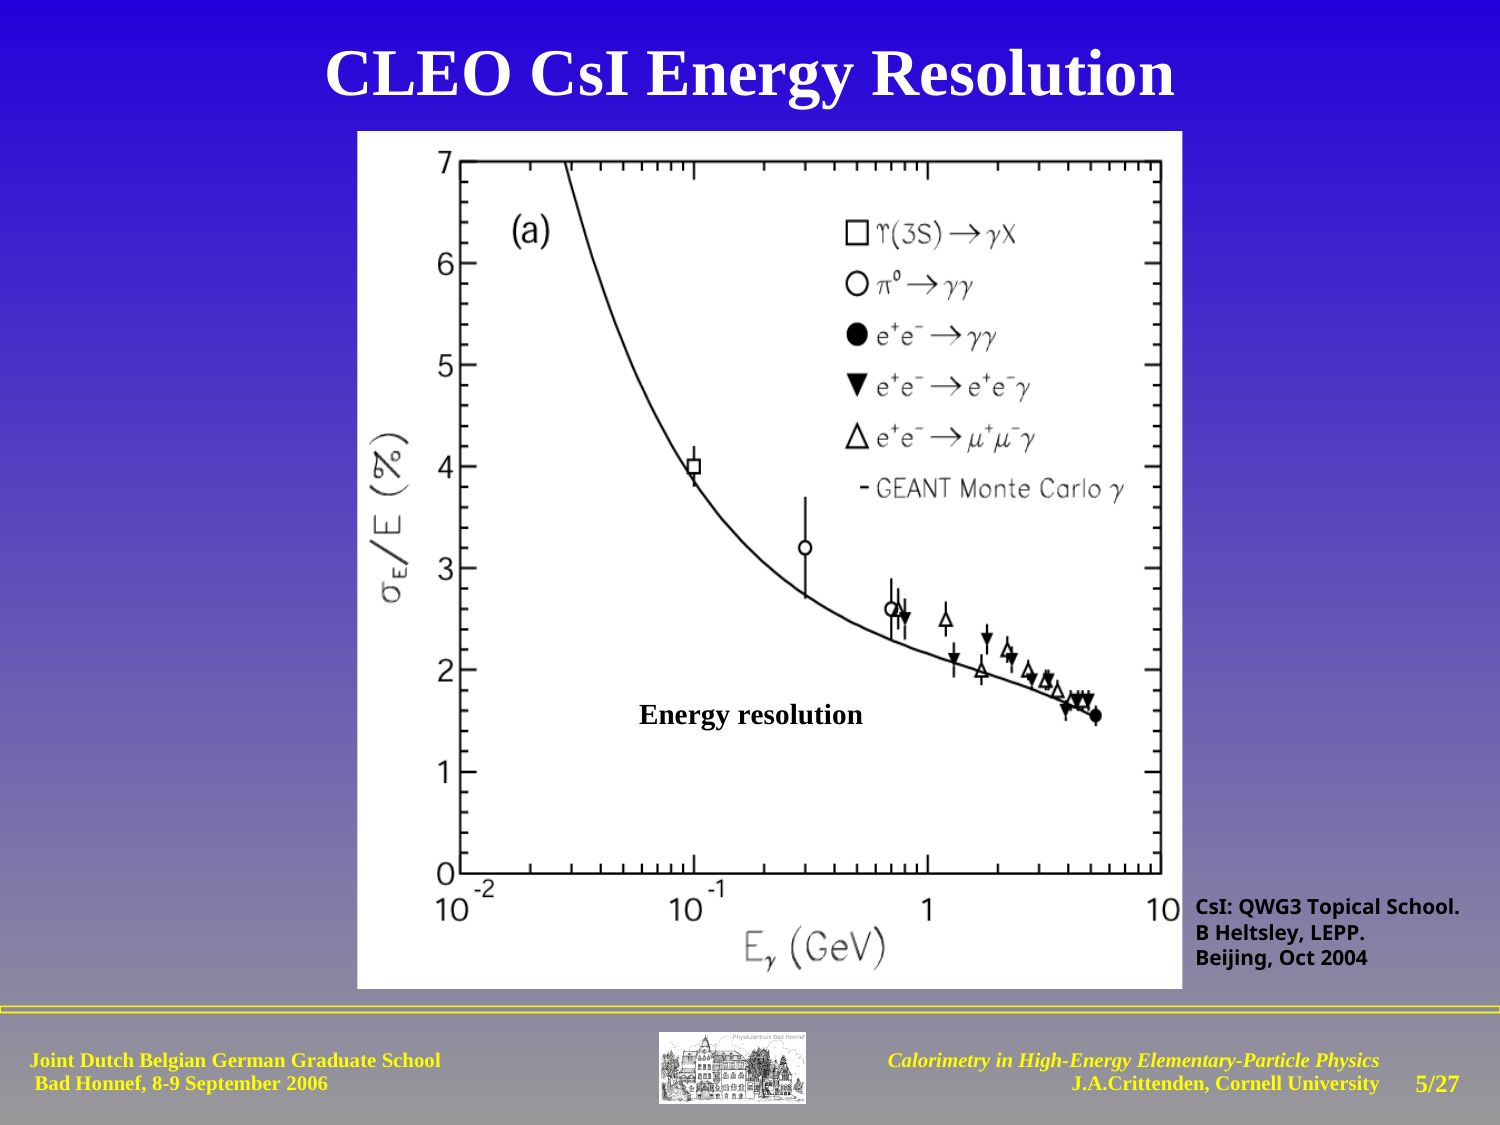

# CLEO CsI Energy Resolution
Energy resolution
CsI: QWG3 Topical School.
B Heltsley, LEPP.
Beijing, Oct 2004